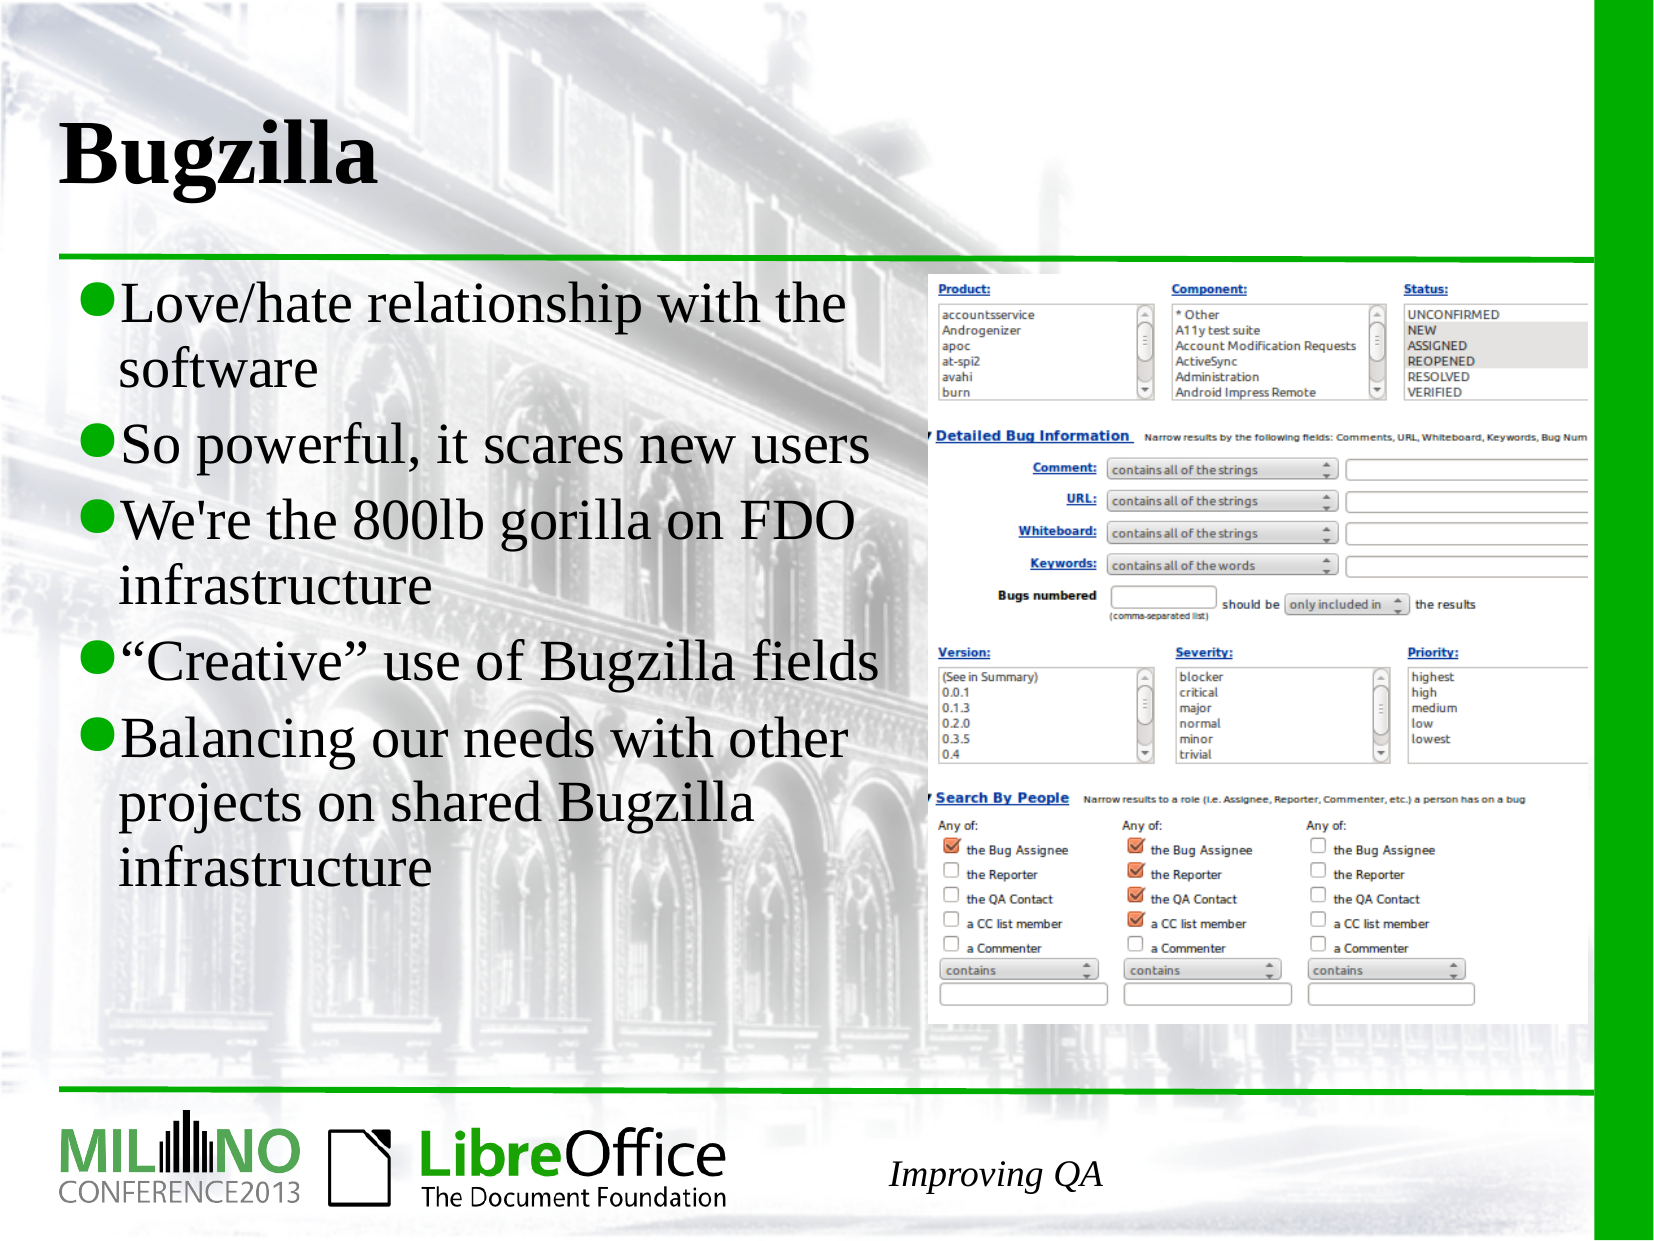

# Bugzilla
Love/hate relationship with the
software
So powerful, it scares new users
We're the 800lb gorilla on FDO
infrastructure
“Creative” use of Bugzilla fields
Balancing our needs with other
projects on shared Bugzilla
infrastructure